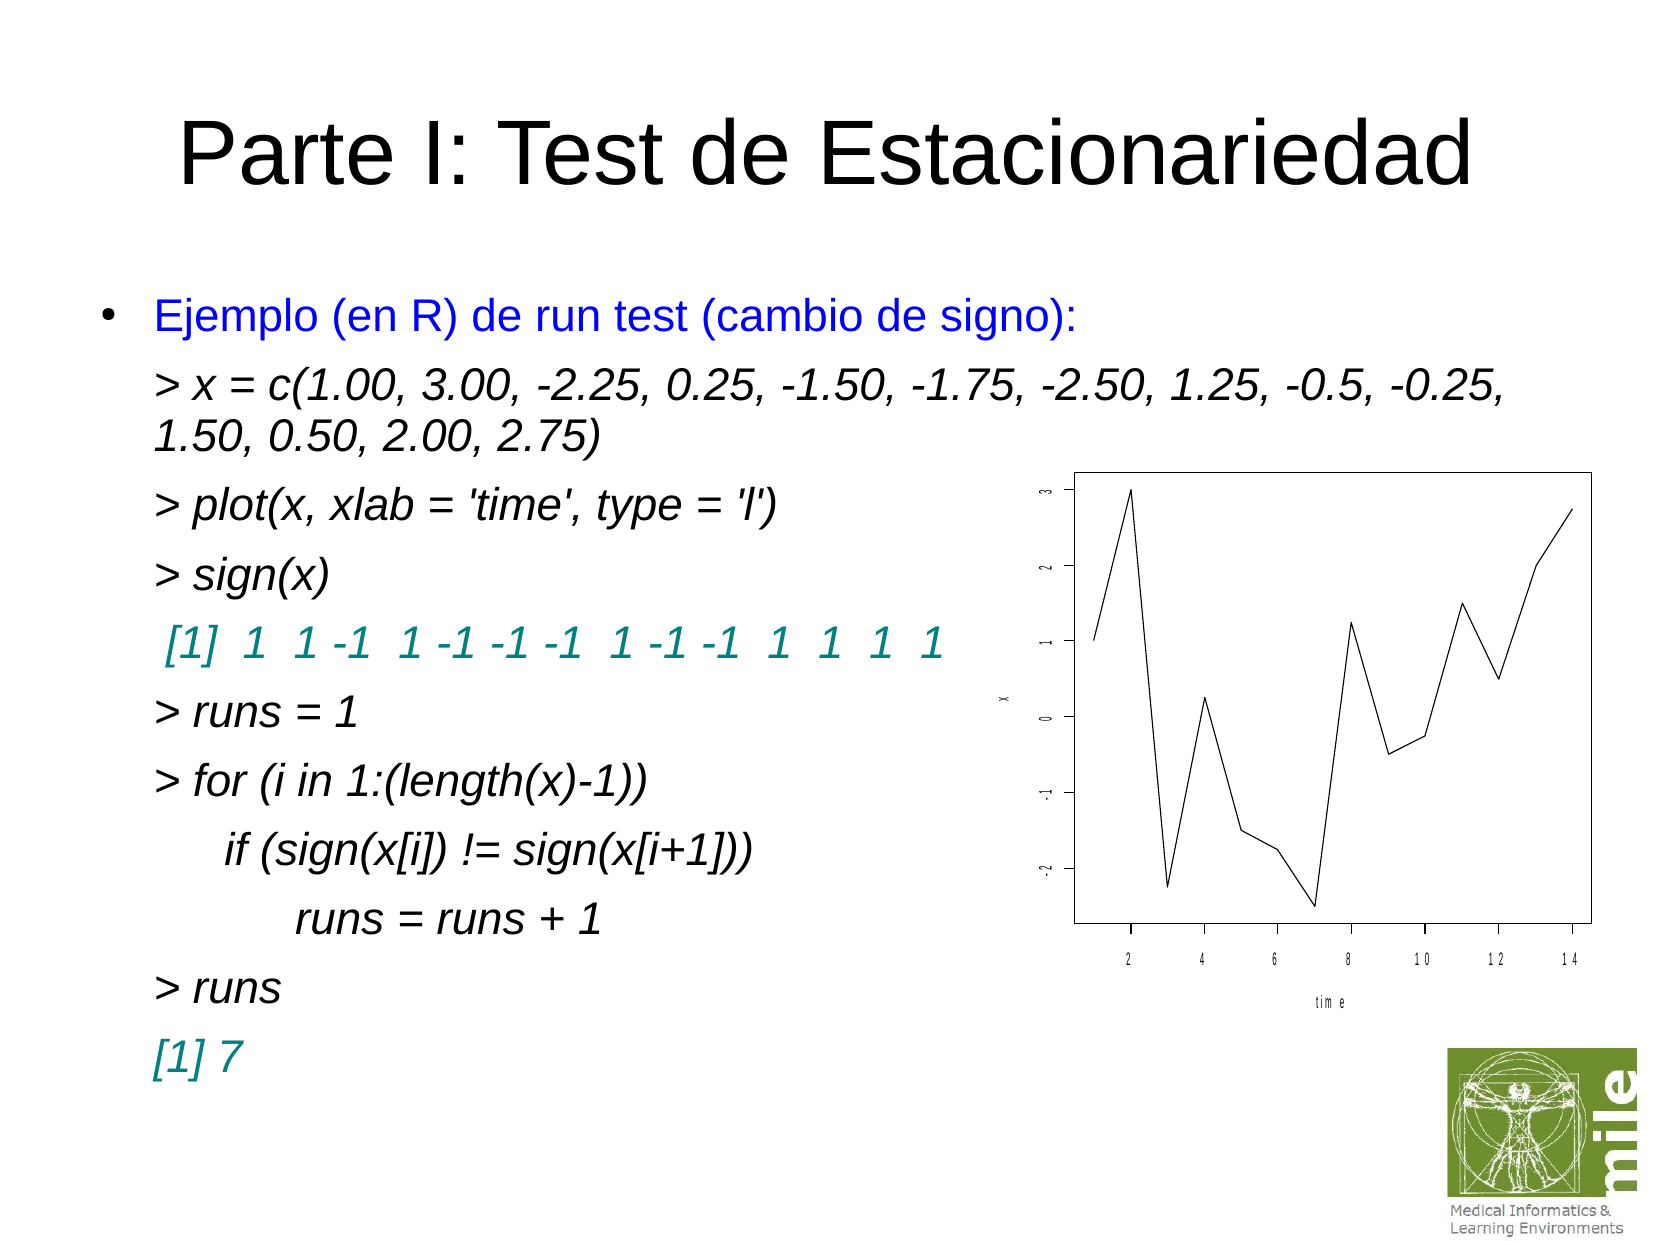

# Parte I: Test de Estacionariedad
Ejemplo (en R) de run test (cambio de signo):
> x = c(1.00, 3.00, -2.25, 0.25, -1.50, -1.75, -2.50, 1.25, -0.5, -0.25, 1.50, 0.50, 2.00, 2.75)
> plot(x, xlab = 'time', type = 'l')
> sign(x)
 [1] 1 1 -1 1 -1 -1 -1 1 -1 -1 1 1 1 1
> runs = 1
> for (i in 1:(length(x)-1))
if (sign(x[i]) != sign(x[i+1]))
runs = runs + 1
> runs
[1] 7